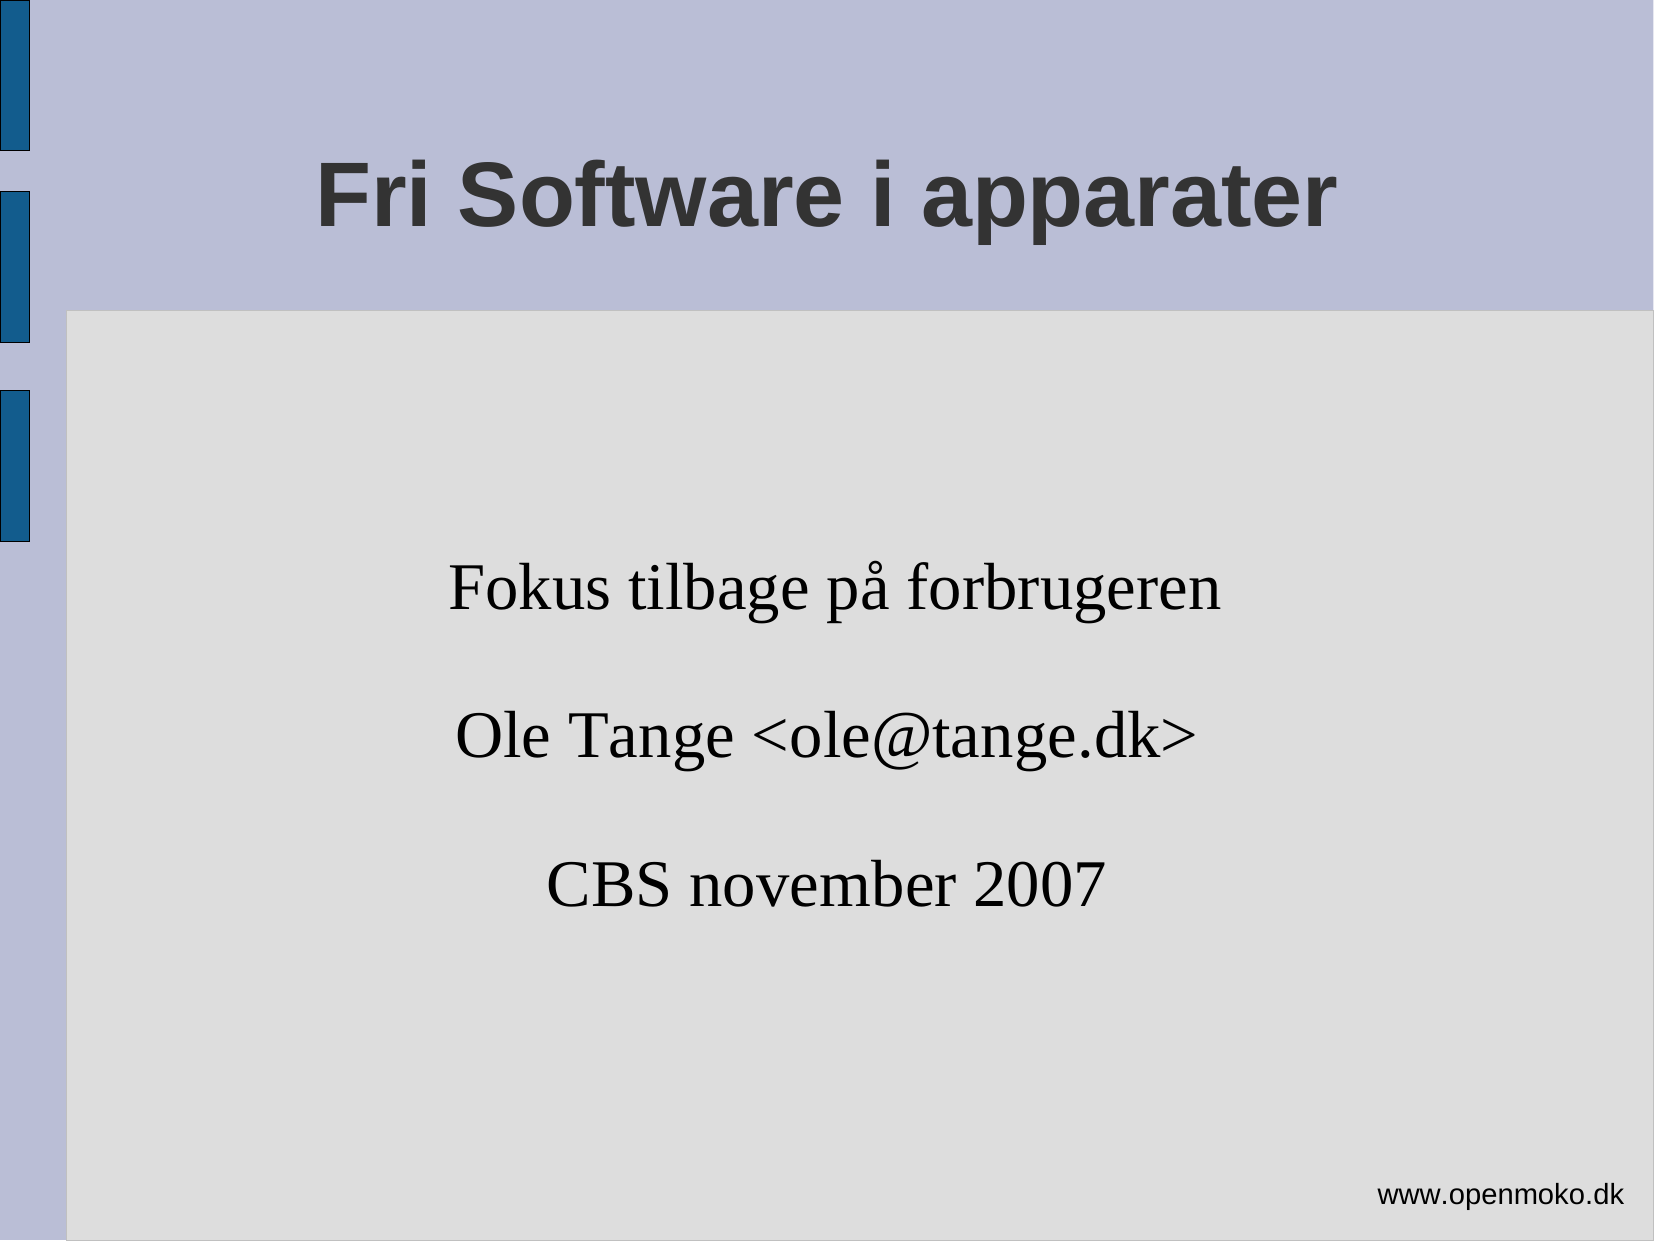

# Fri Software i apparater
 Fokus tilbage på forbrugeren
Ole Tange <ole@tange.dk>
CBS november 2007